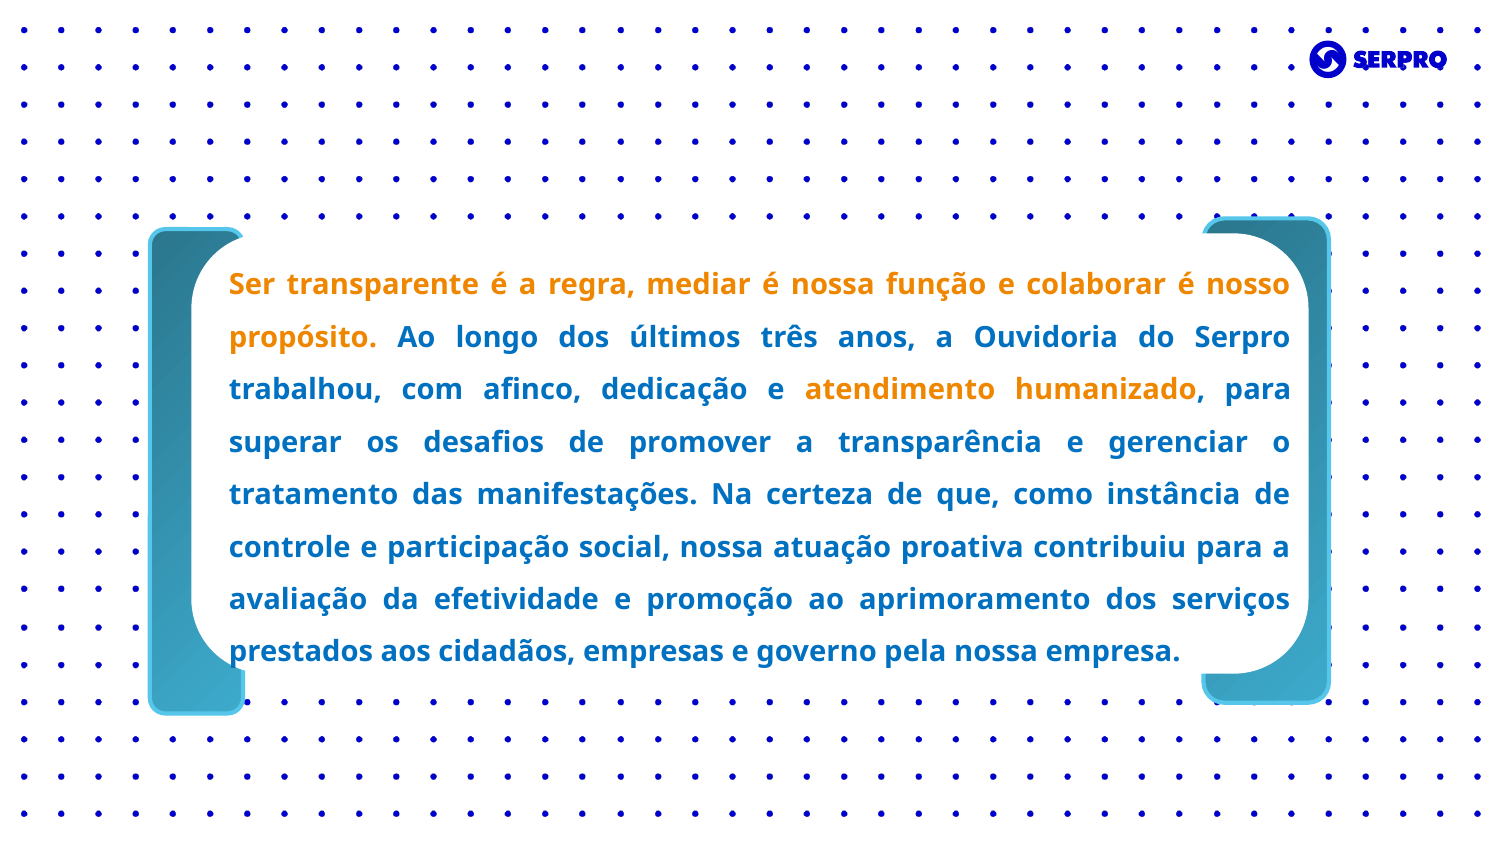

Ser transparente é a regra, mediar é nossa função e colaborar é nosso propósito. Ao longo dos últimos três anos, a Ouvidoria do Serpro trabalhou, com afinco, dedicação e atendimento humanizado, para superar os desafios de promover a transparência e gerenciar o tratamento das manifestações. Na certeza de que, como instância de controle e participação social, nossa atuação proativa contribuiu para a avaliação da efetividade e promoção ao aprimoramento dos serviços prestados aos cidadãos, empresas e governo pela nossa empresa.